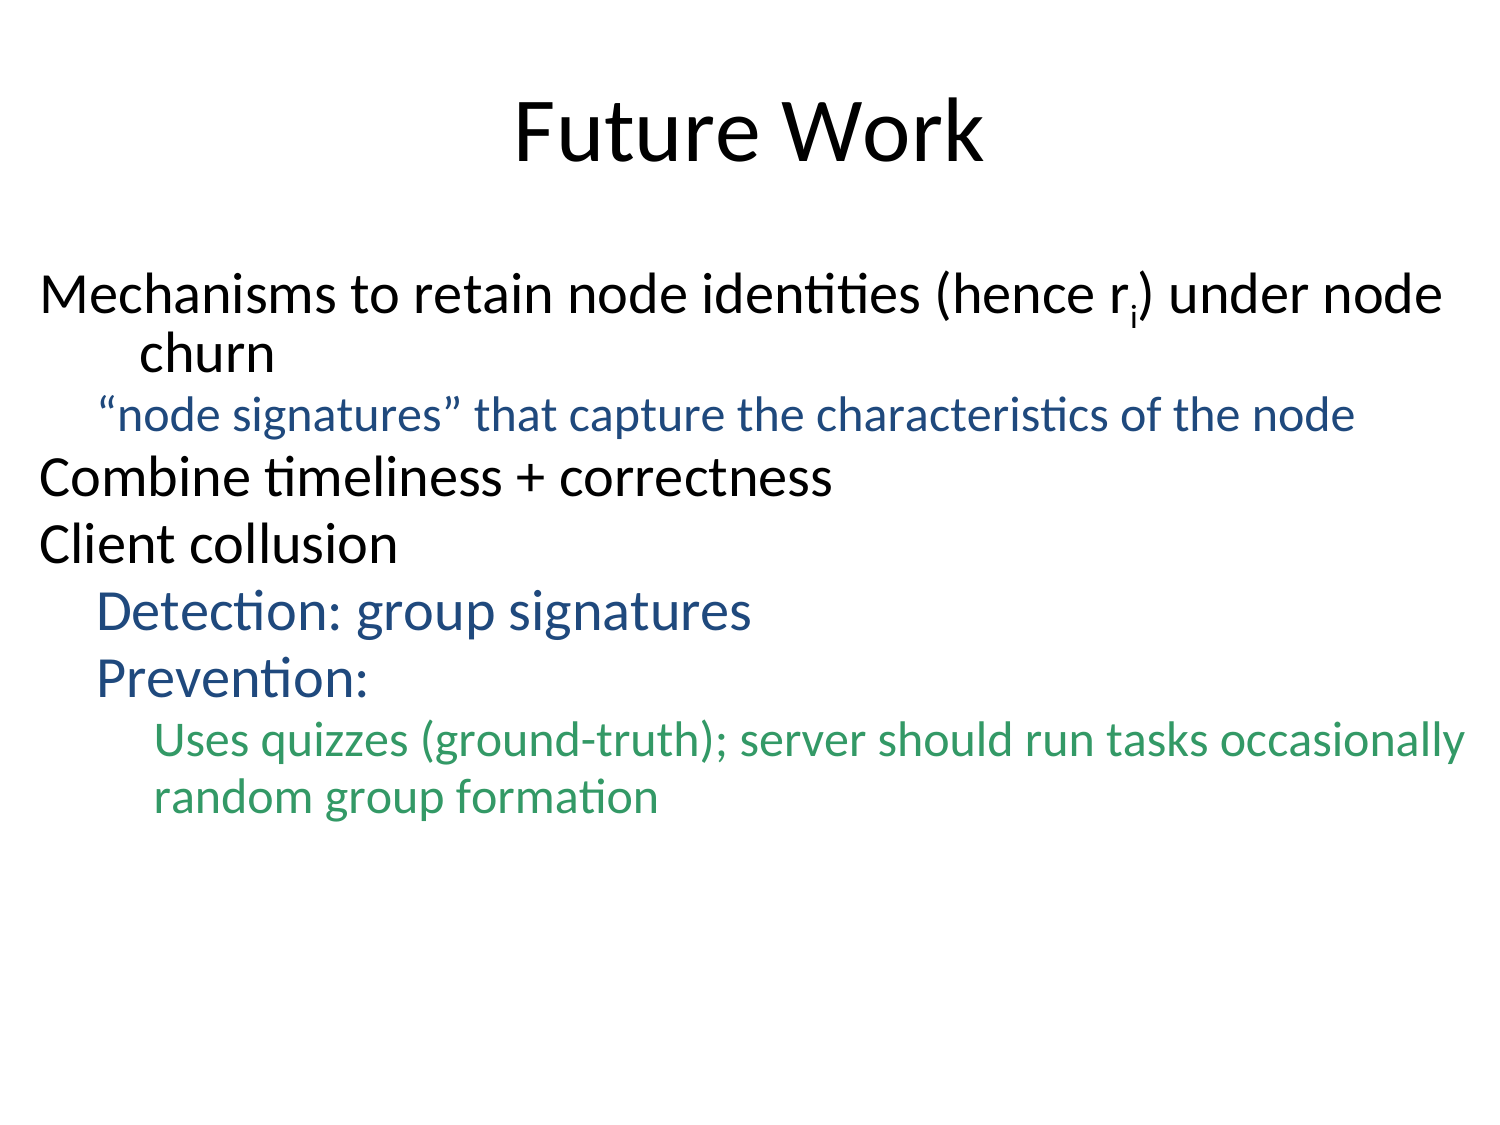

# Future Work
Mechanisms to retain node identities (hence ri) under node churn
“node signatures” that capture the characteristics of the node
Combine timeliness + correctness
Client collusion
Detection: group signatures
Prevention:
Uses quizzes (ground-truth); server should run tasks occasionally
random group formation